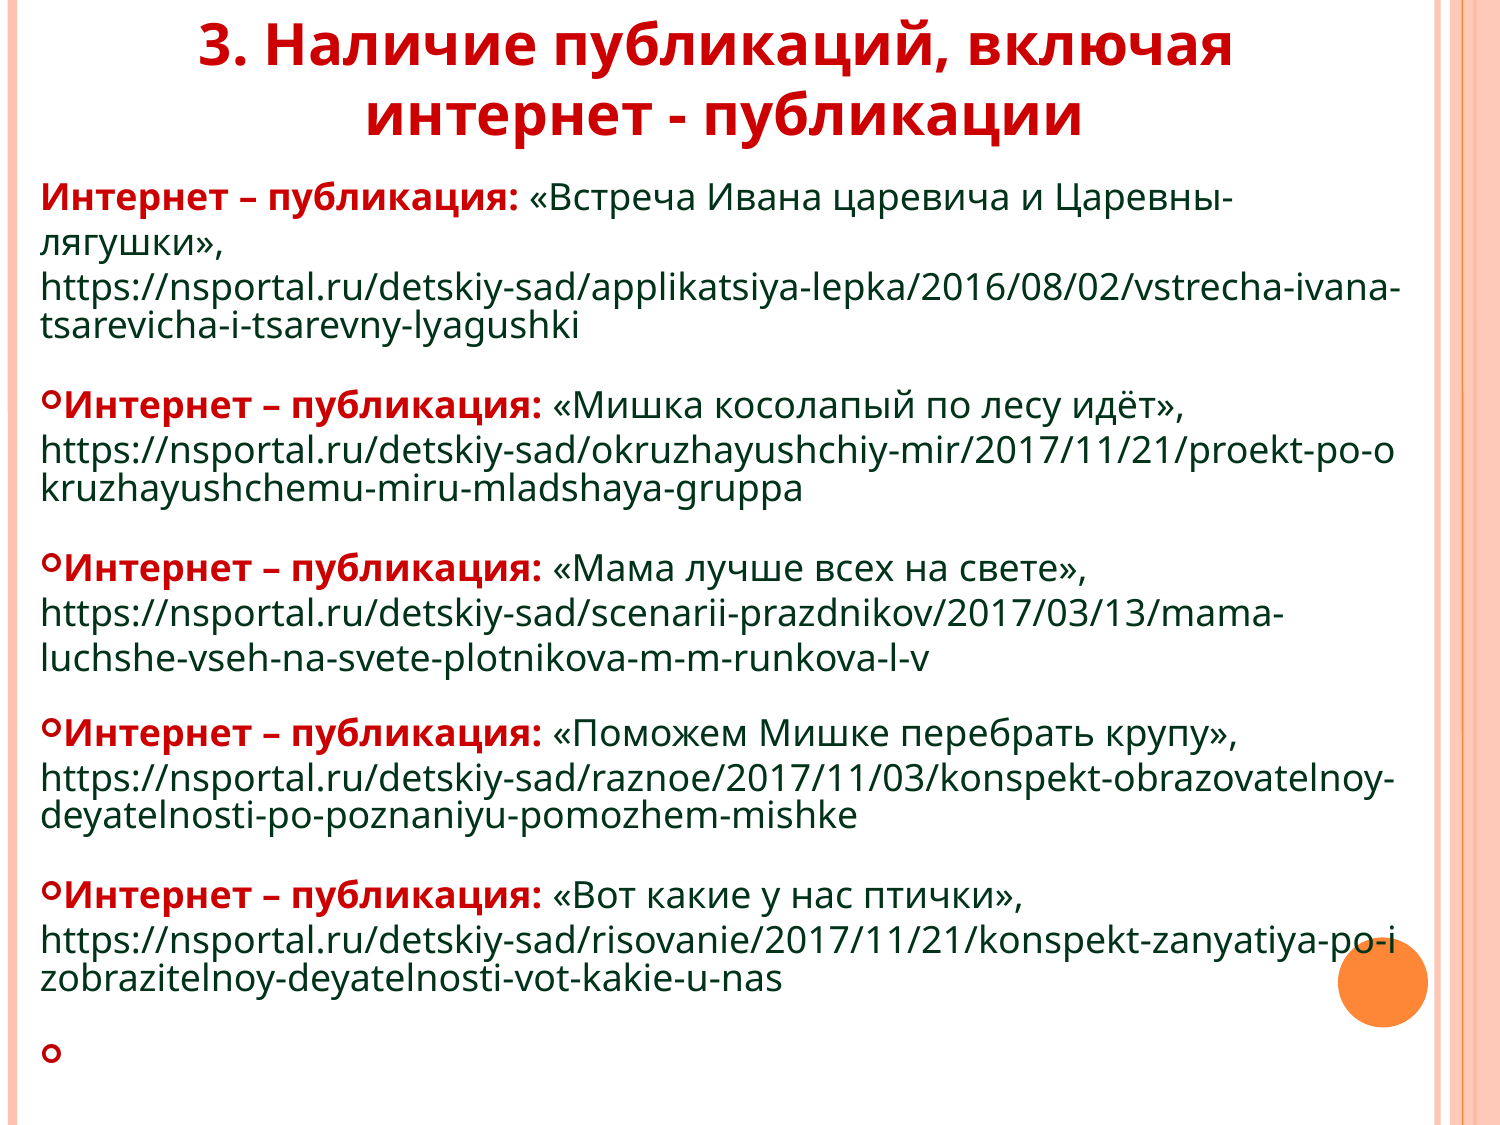

# 3. Наличие публикаций, включая интернет - публикации
Интернет – публикация: «Встреча Ивана царевича и Царевны-лягушки», https://nsportal.ru/detskiy-sad/applikatsiya-lepka/2016/08/02/vstrecha-ivana-tsarevicha-i-tsarevny-lyagushki
Интернет – публикация: «Мишка косолапый по лесу идёт», https://nsportal.ru/detskiy-sad/okruzhayushchiy-mir/2017/11/21/proekt-po-okruzhayushchemu-miru-mladshaya-gruppa
Интернет – публикация: «Мама лучше всех на свете», https://nsportal.ru/detskiy-sad/scenarii-prazdnikov/2017/03/13/mama-luchshe-vseh-na-svete-plotnikova-m-m-runkova-l-v
Интернет – публикация: «Поможем Мишке перебрать крупу», https://nsportal.ru/detskiy-sad/raznoe/2017/11/03/konspekt-obrazovatelnoy-deyatelnosti-po-poznaniyu-pomozhem-mishke
Интернет – публикация: «Вот какие у нас птички», https://nsportal.ru/detskiy-sad/risovanie/2017/11/21/konspekt-zanyatiya-po-izobrazitelnoy-deyatelnosti-vot-kakie-u-nas